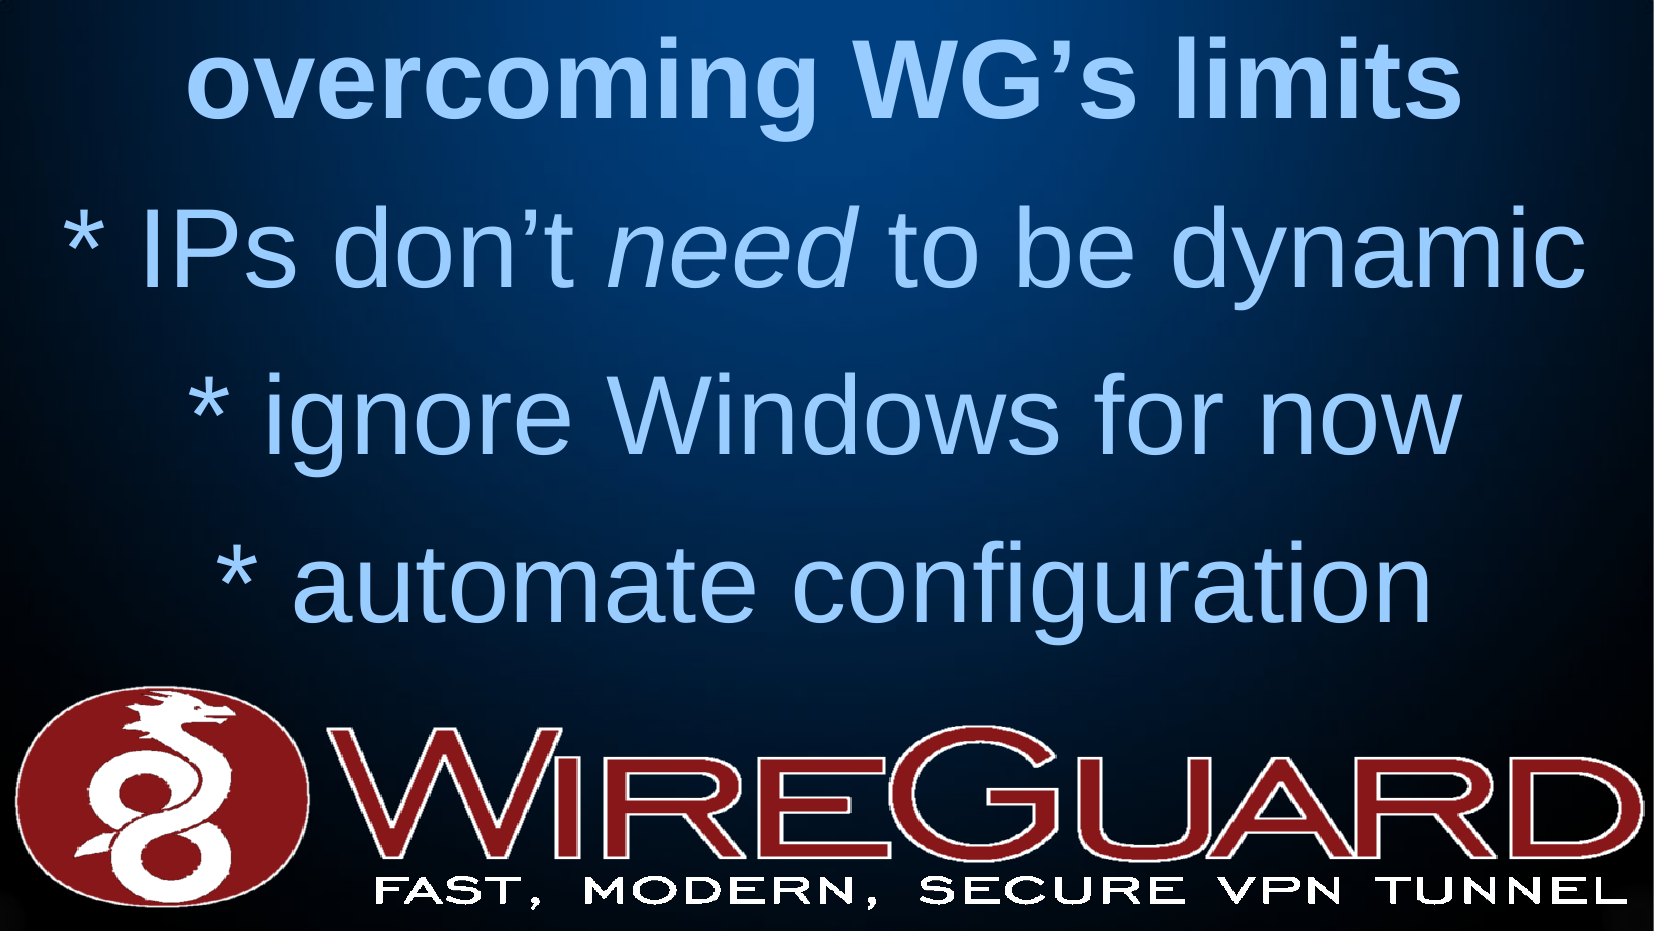

# overcoming WG’s limits
* IPs don’t need to be dynamic
* ignore Windows for now
* automate configuration